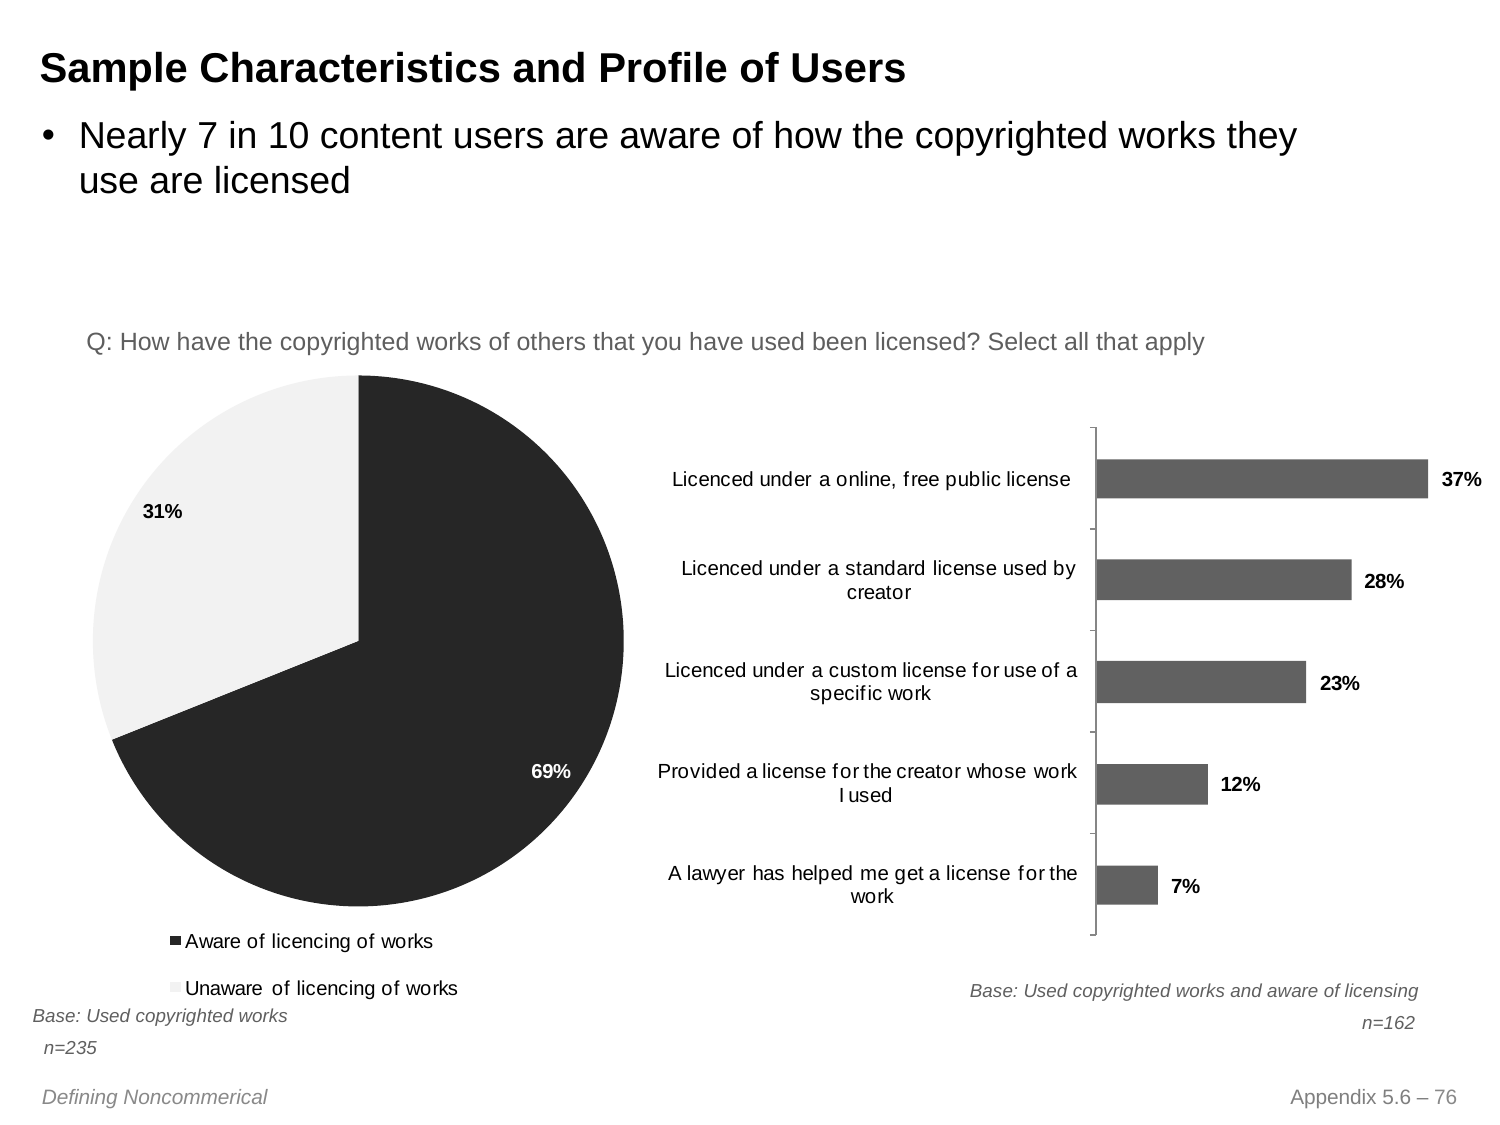

Sample Characteristics and Profile of Users
Nearly 7 in 10 content users are aware of how the copyrighted works they use are licensed
Q: How have the copyrighted works of others that you have used been licensed? Select all that apply
Base: Used copyrighted works and aware of licensing
n=162
Base: Used copyrighted works
n=235
Defining Noncommerical
Appendix 5.6 –